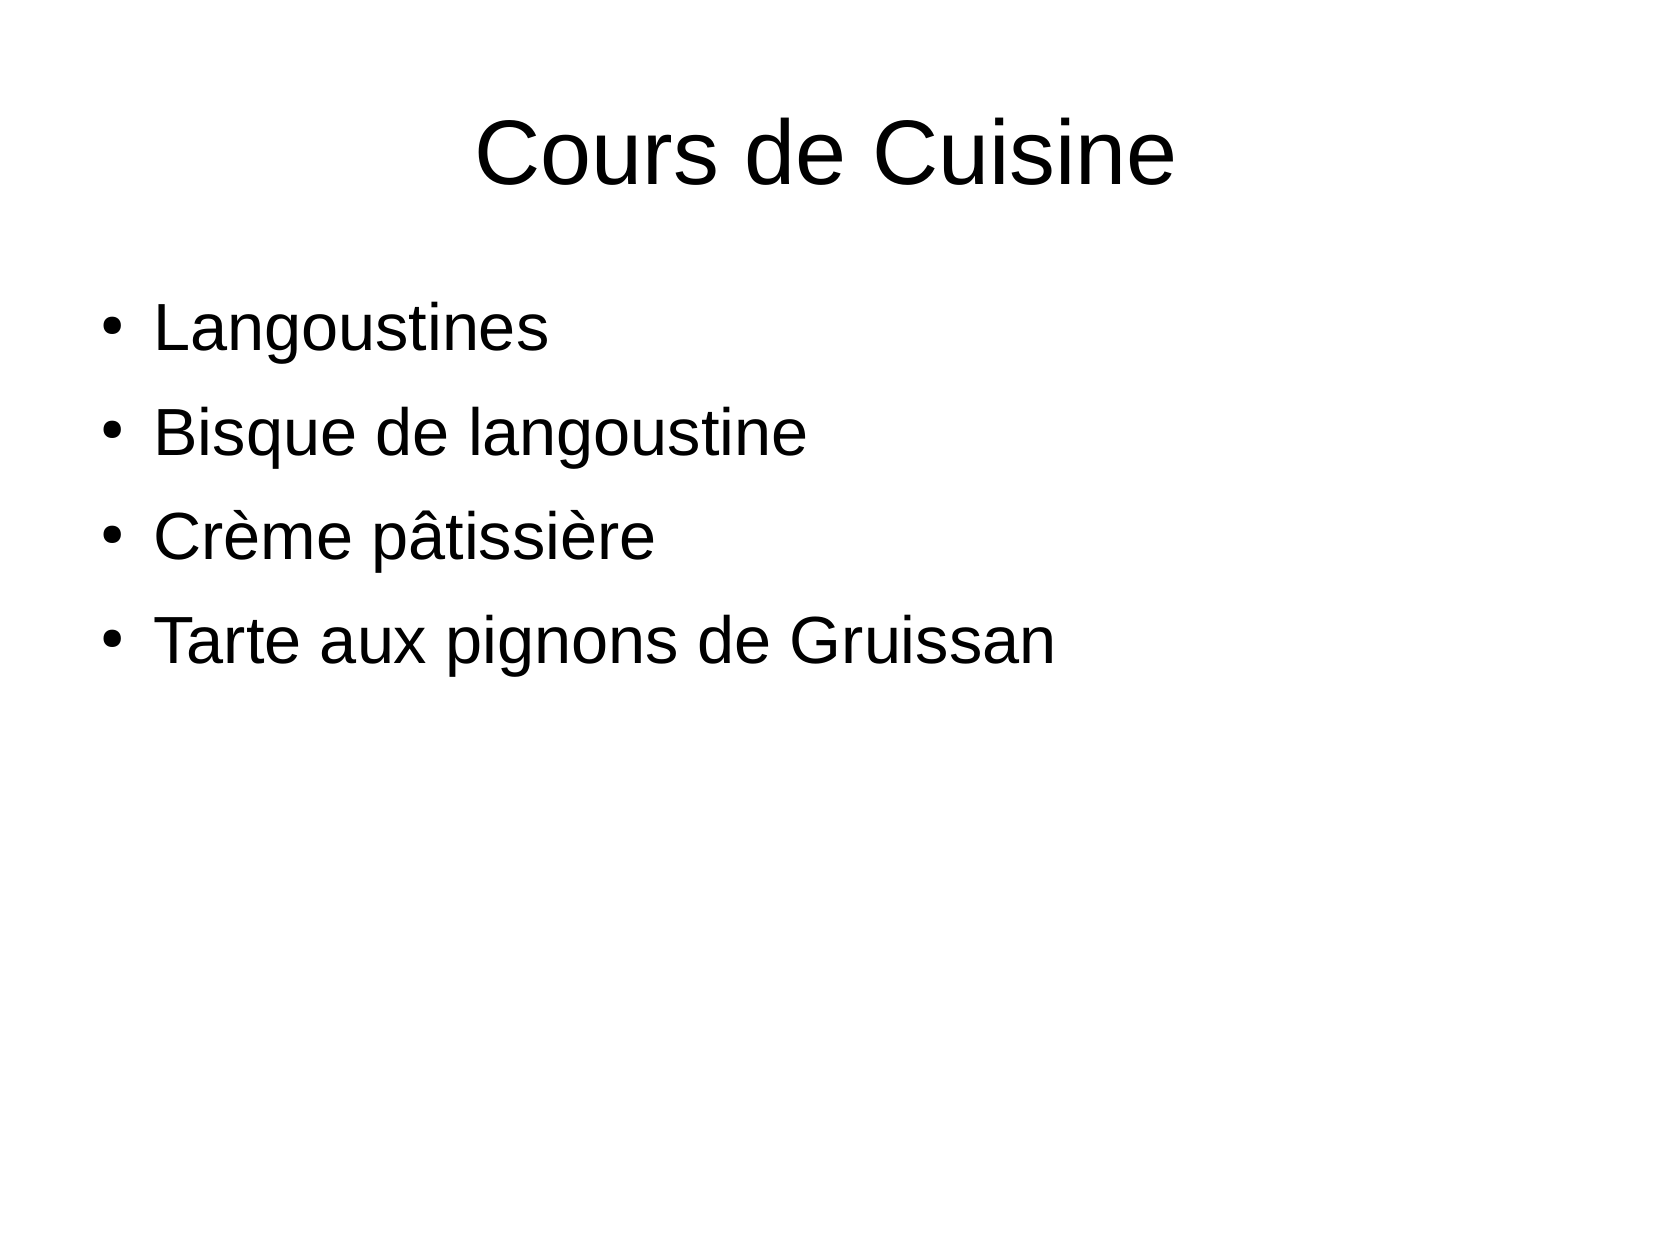

# Cours de Cuisine
Langoustines
Bisque de langoustine
Crème pâtissière
Tarte aux pignons de Gruissan